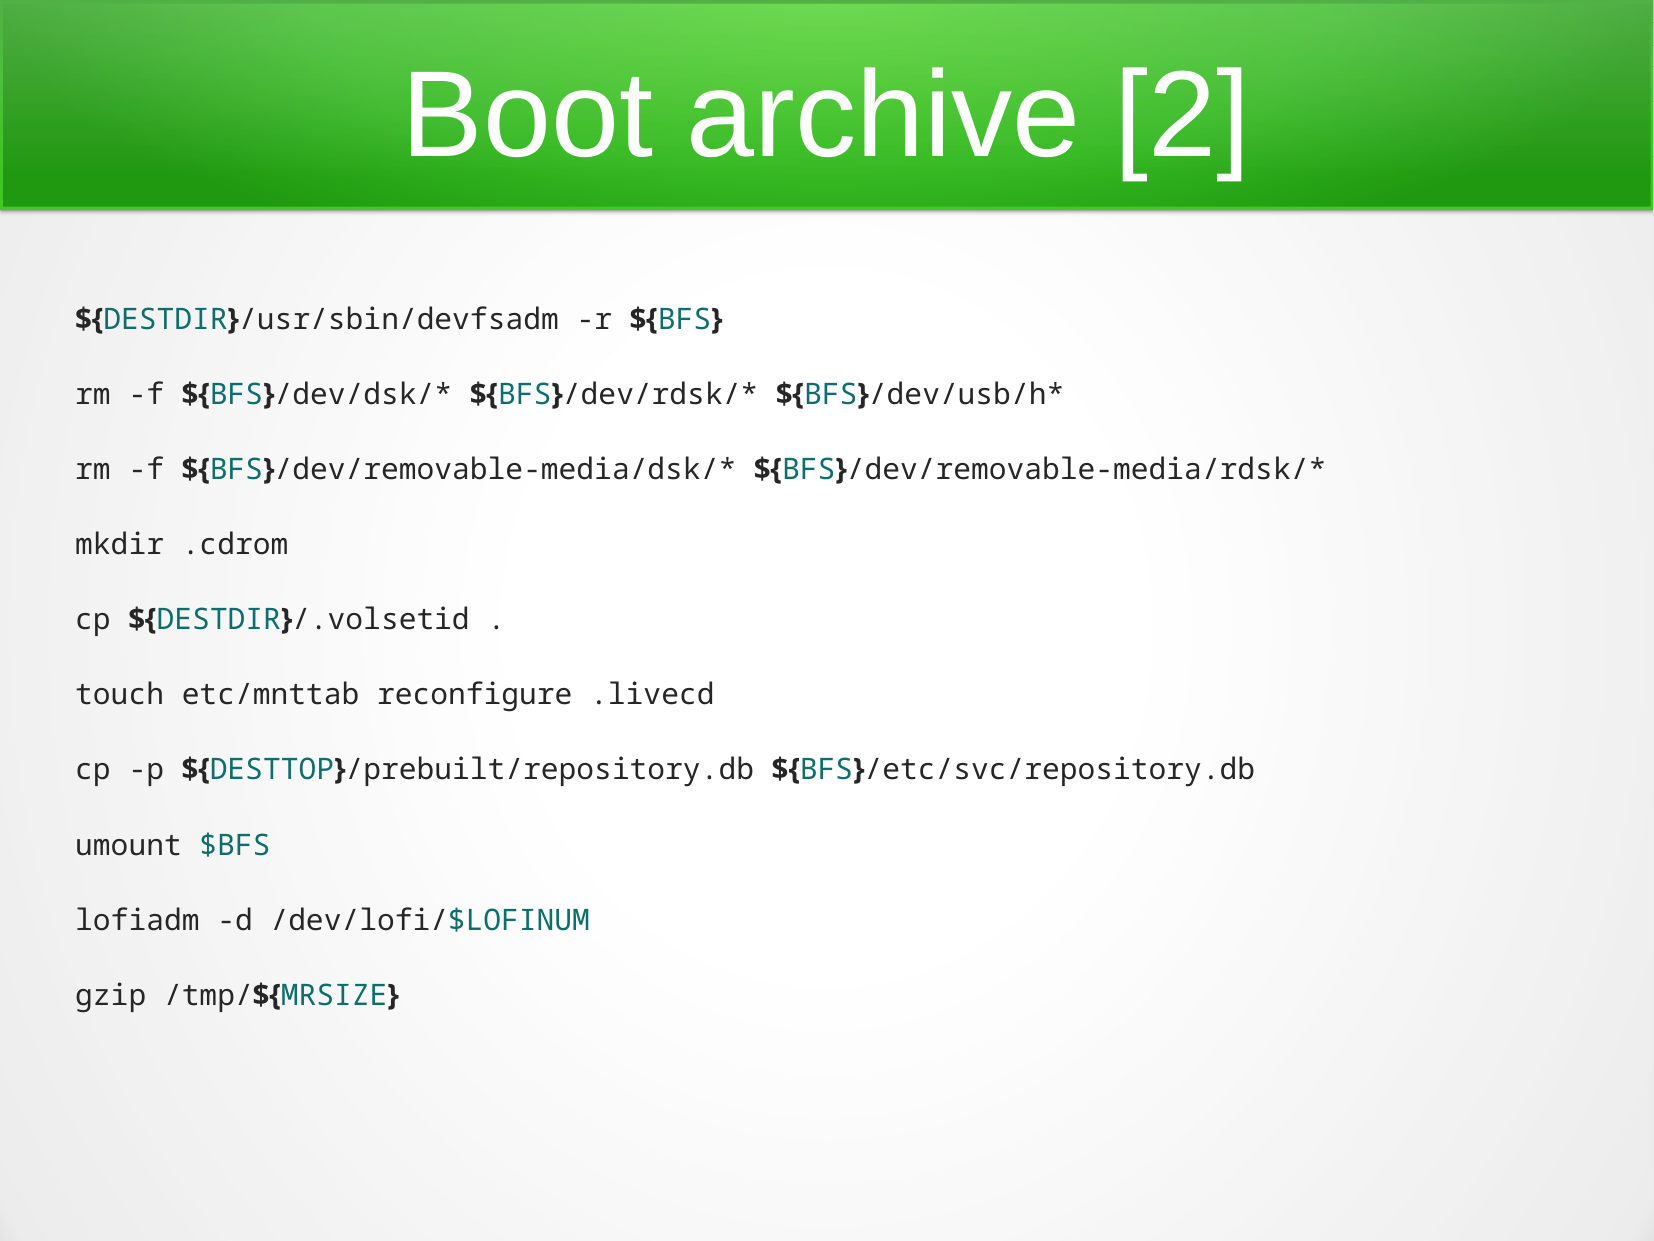

# Boot archive [2]
${DESTDIR}/usr/sbin/devfsadm -r ${BFS}
rm -f ${BFS}/dev/dsk/* ${BFS}/dev/rdsk/* ${BFS}/dev/usb/h*
rm -f ${BFS}/dev/removable-media/dsk/* ${BFS}/dev/removable-media/rdsk/*
mkdir .cdrom
cp ${DESTDIR}/.volsetid .
touch etc/mnttab reconfigure .livecd
cp -p ${DESTTOP}/prebuilt/repository.db ${BFS}/etc/svc/repository.db
umount $BFS
lofiadm -d /dev/lofi/$LOFINUM
gzip /tmp/${MRSIZE}